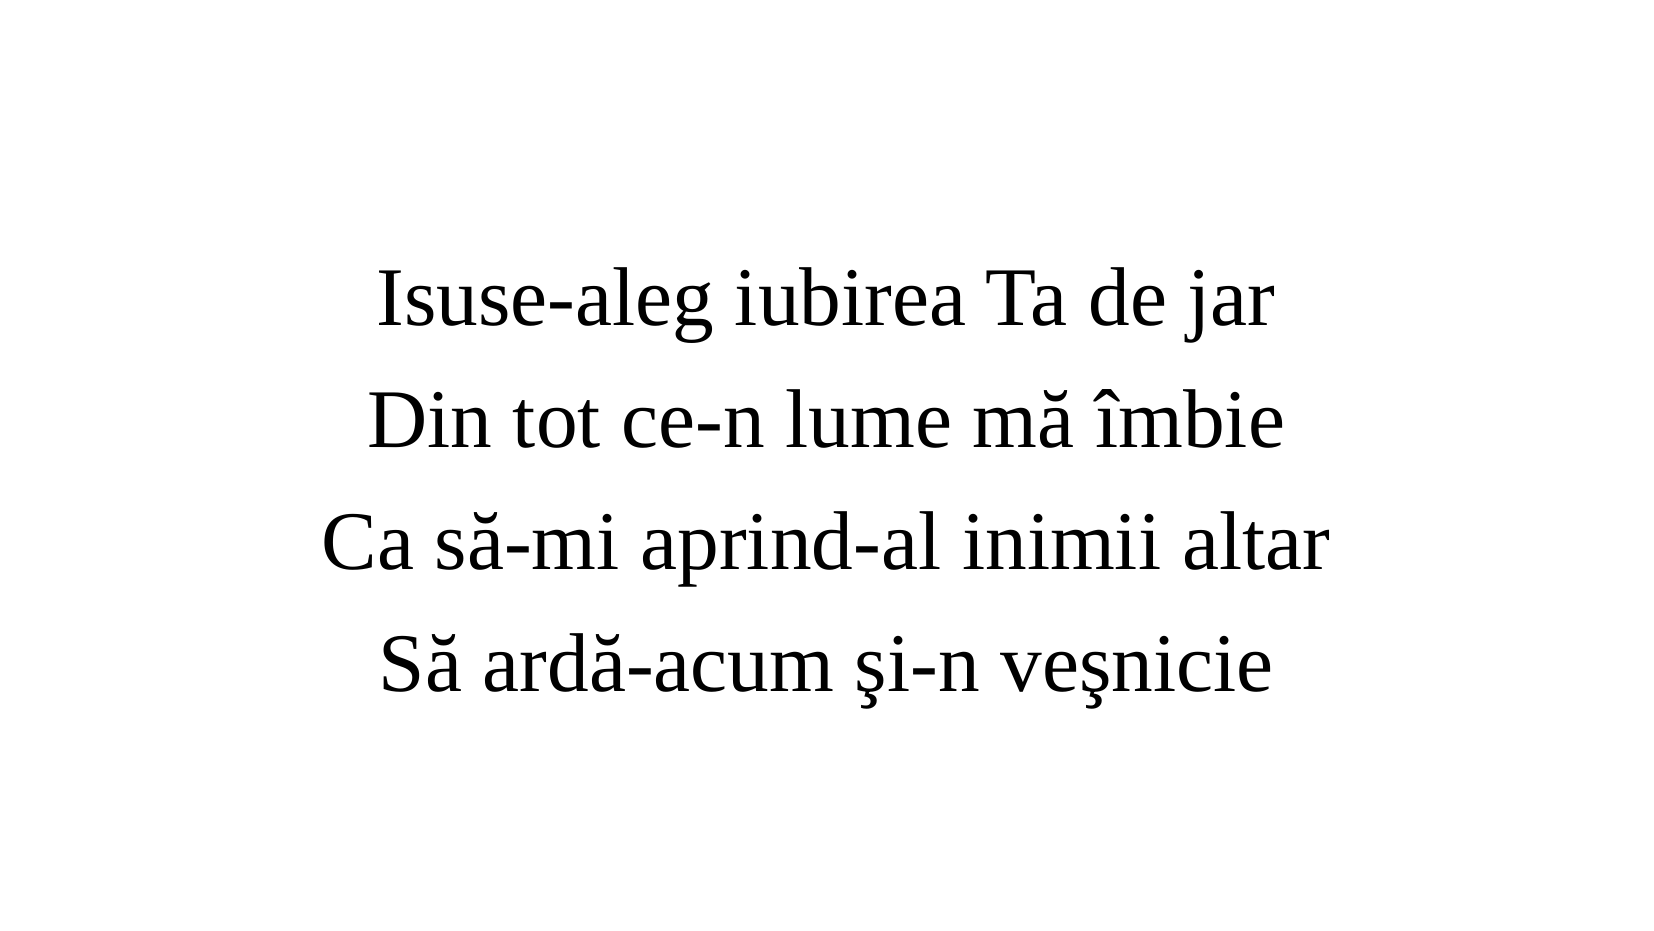

# Isuse-aleg iubirea Ta de jar
Din tot ce-n lume mă îmbie
Ca să-mi aprind-al inimii altar
Să ardă-acum şi-n veşnicie